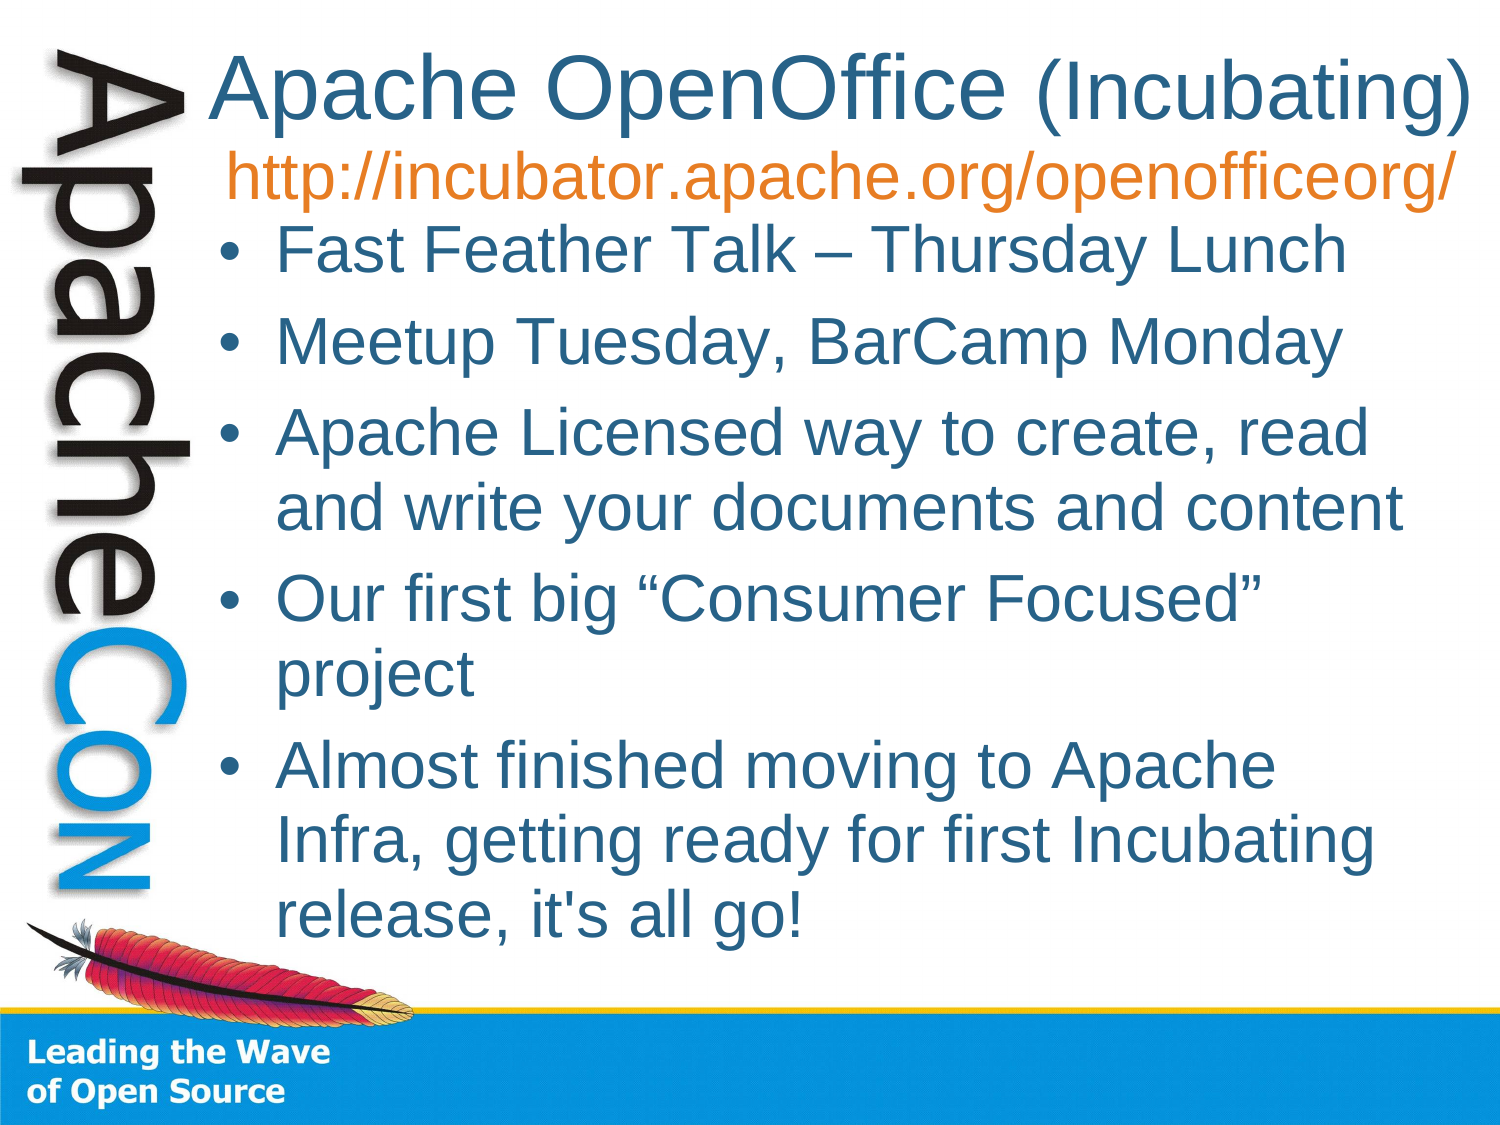

# Apache OpenOffice (Incubating) http://incubator.apache.org/openofficeorg/
Fast Feather Talk – Thursday Lunch
Meetup Tuesday, BarCamp Monday
Apache Licensed way to create, read and write your documents and content
Our first big “Consumer Focused” project
Almost finished moving to Apache Infra, getting ready for first Incubating release, it's all go!